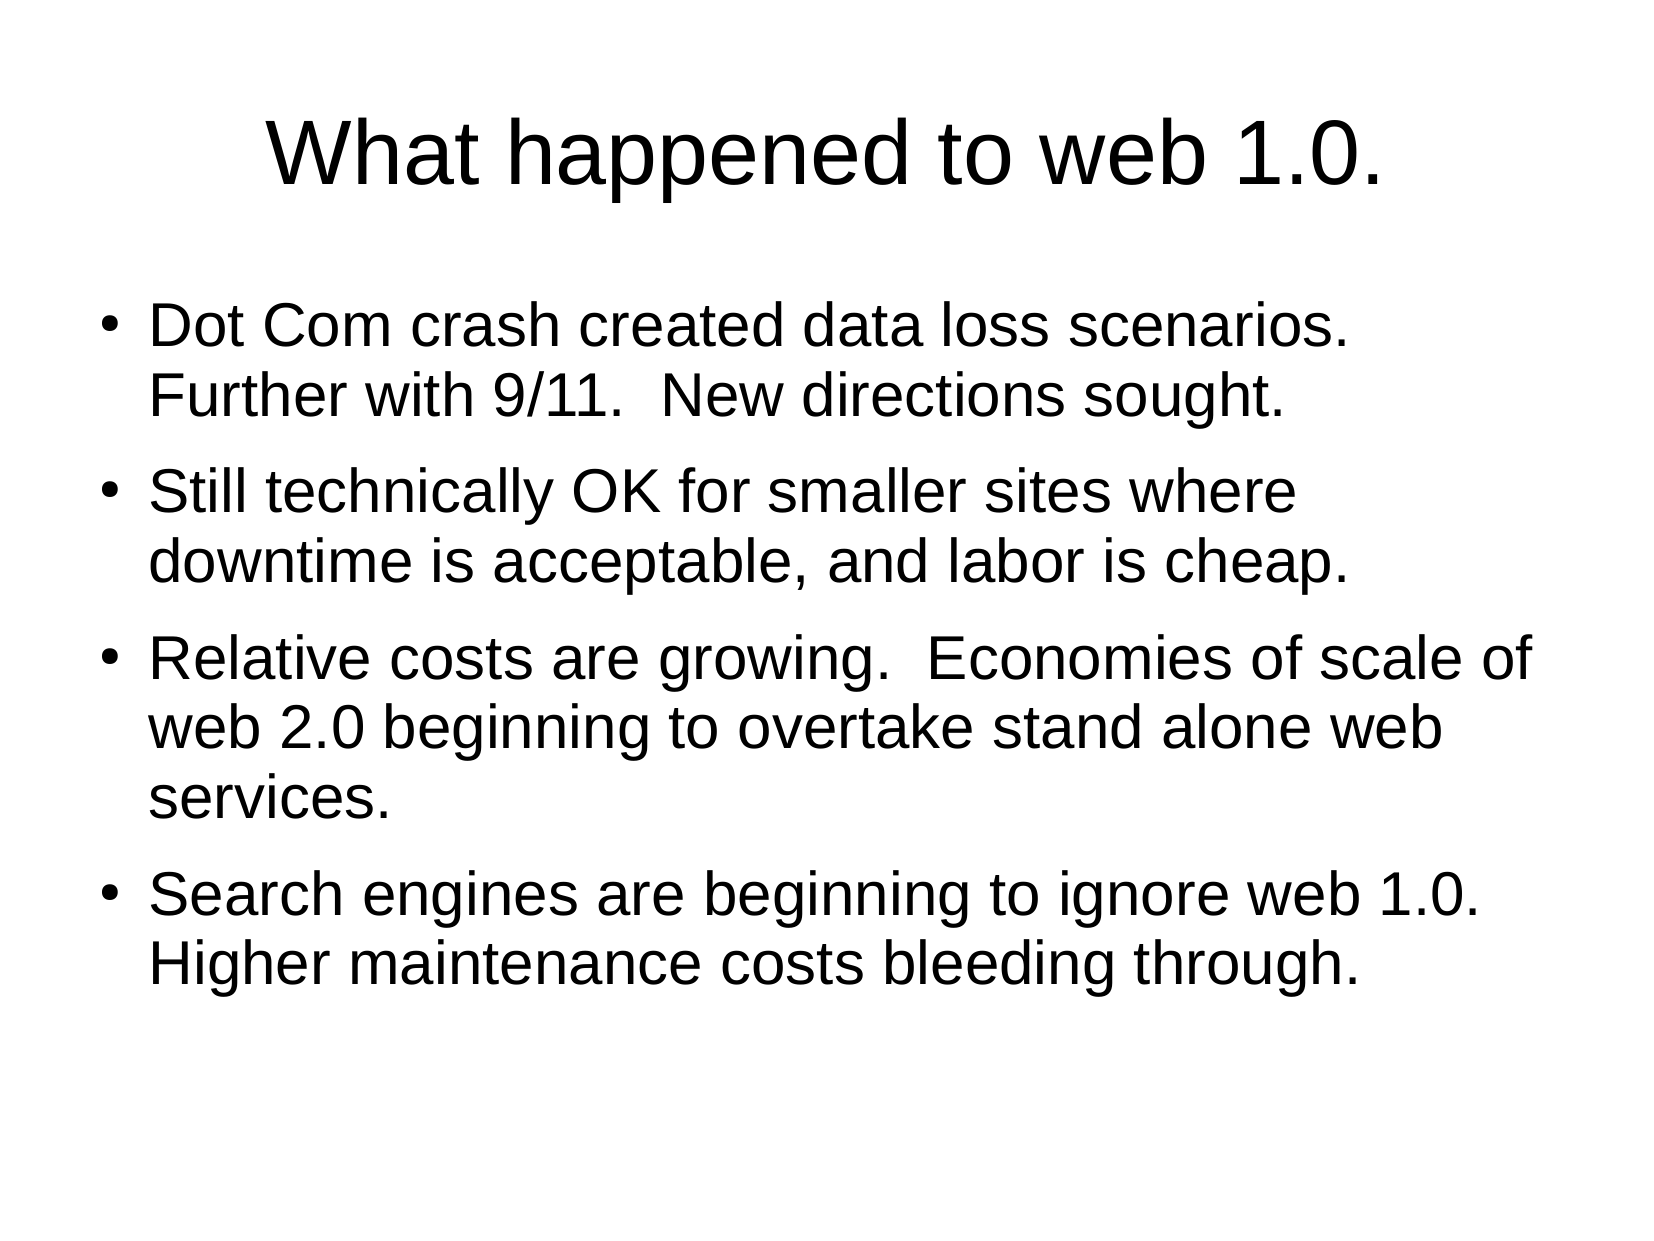

# What happened to web 1.0.
Dot Com crash created data loss scenarios. Further with 9/11. New directions sought.
Still technically OK for smaller sites where downtime is acceptable, and labor is cheap.
Relative costs are growing. Economies of scale of web 2.0 beginning to overtake stand alone web services.
Search engines are beginning to ignore web 1.0. Higher maintenance costs bleeding through.